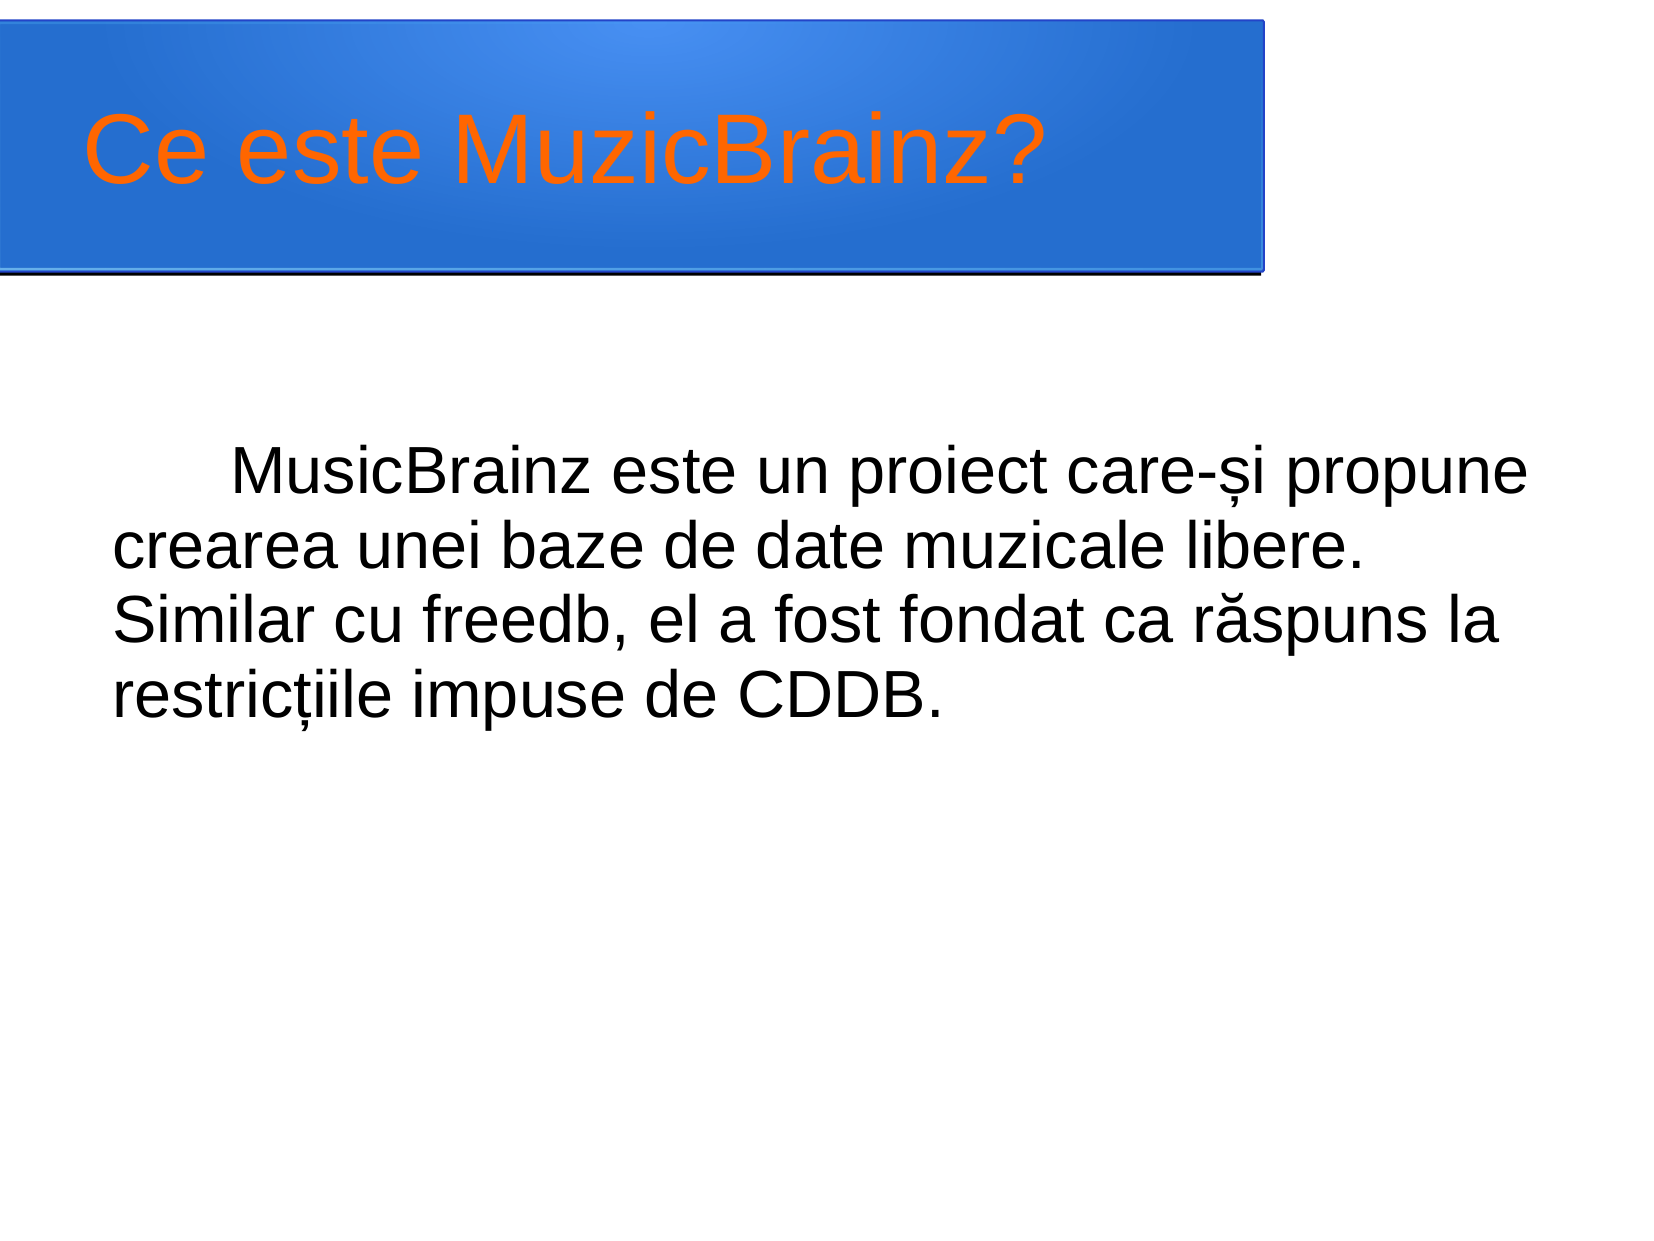

# Ce este MuzicBrainz?
MusicBrainz este un proiect care-și propune crearea unei baze de date muzicale libere. Similar cu freedb, el a fost fondat ca răspuns la restricțiile impuse de CDDB.